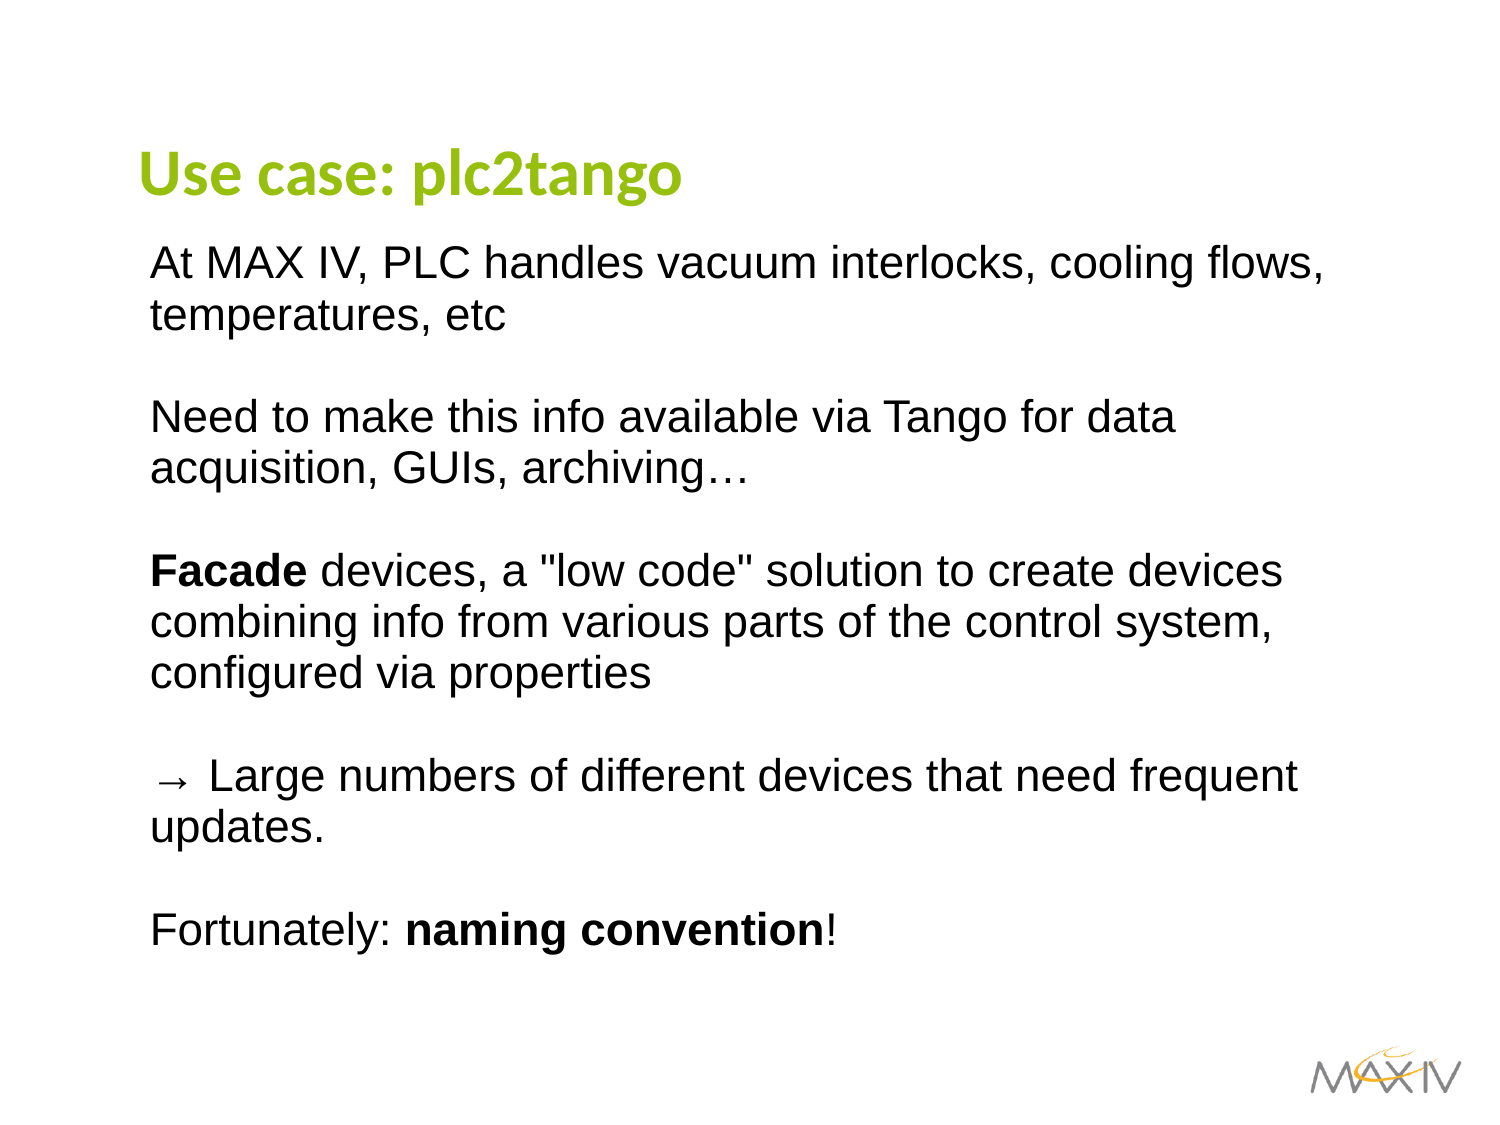

# Use case: plc2tango
At MAX IV, PLC handles vacuum interlocks, cooling flows, temperatures, etc
Need to make this info available via Tango for data acquisition, GUIs, archiving…
Facade devices, a "low code" solution to create devices combining info from various parts of the control system,
configured via properties
→ Large numbers of different devices that need frequent updates.
Fortunately: naming convention!